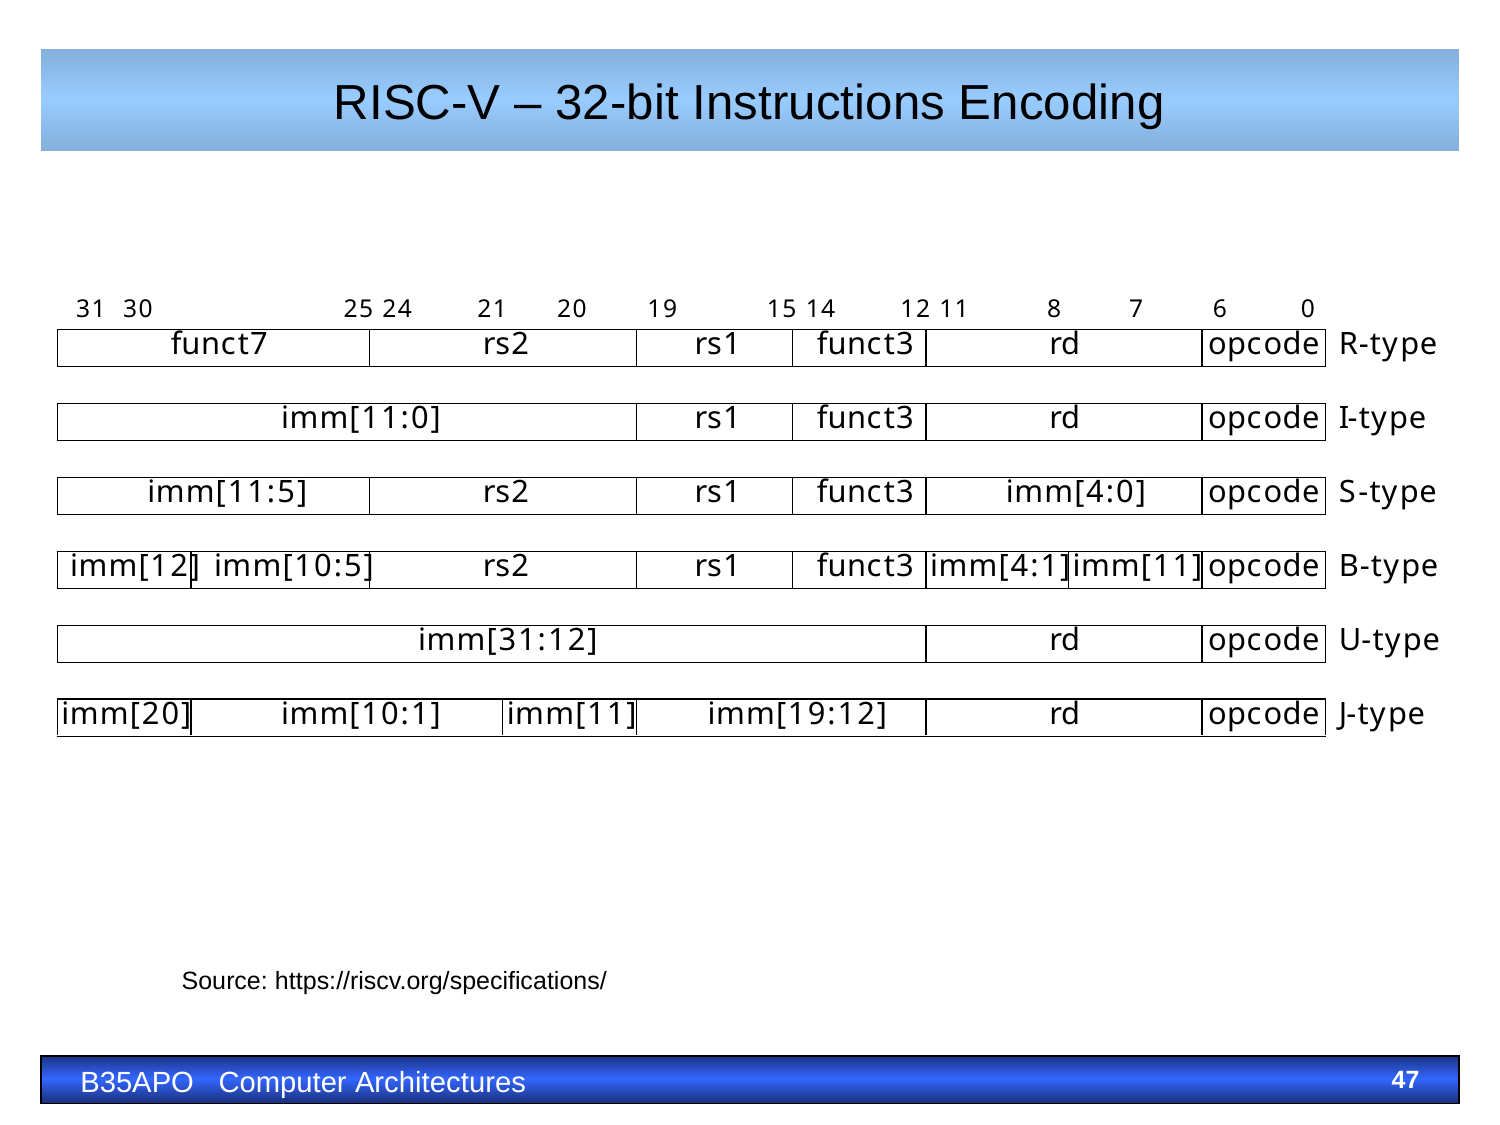

# RISC-V – 32-bit Instructions Encoding
Source: https://riscv.org/specifications/